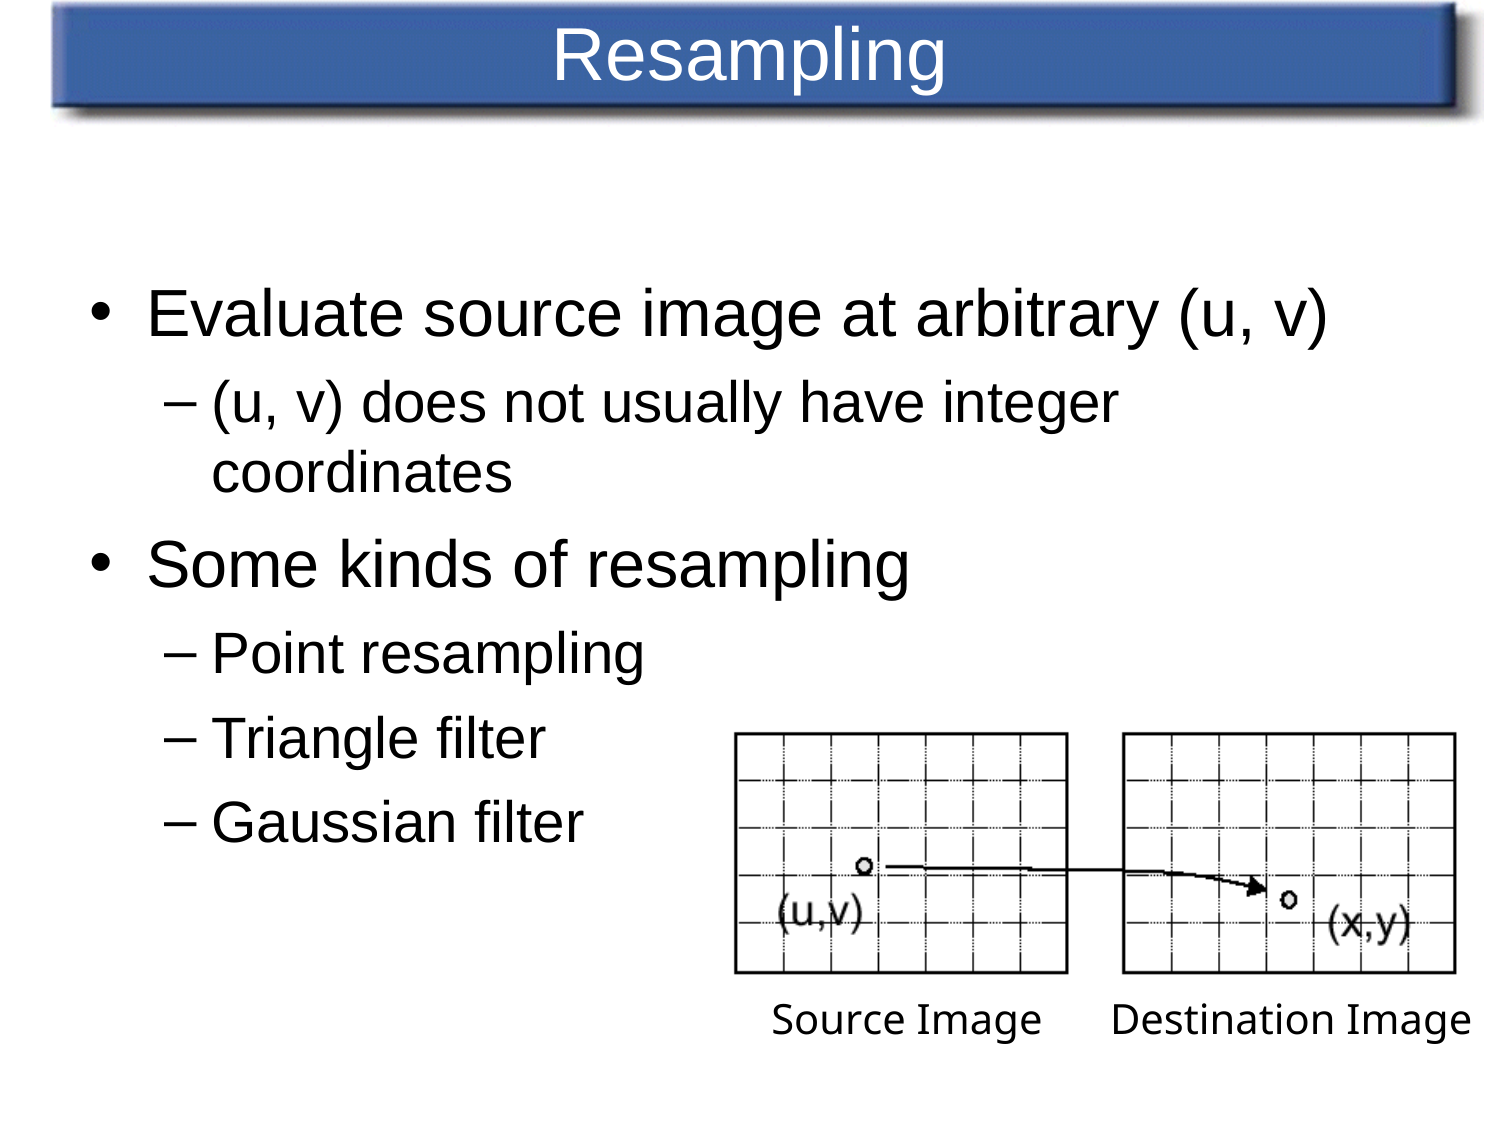

# Resampling
Evaluate source image at arbitrary (u, v)
(u, v) does not usually have integer coordinates
Some kinds of resampling
Point resampling
Triangle filter
Gaussian filter
Source Image
Destination Image